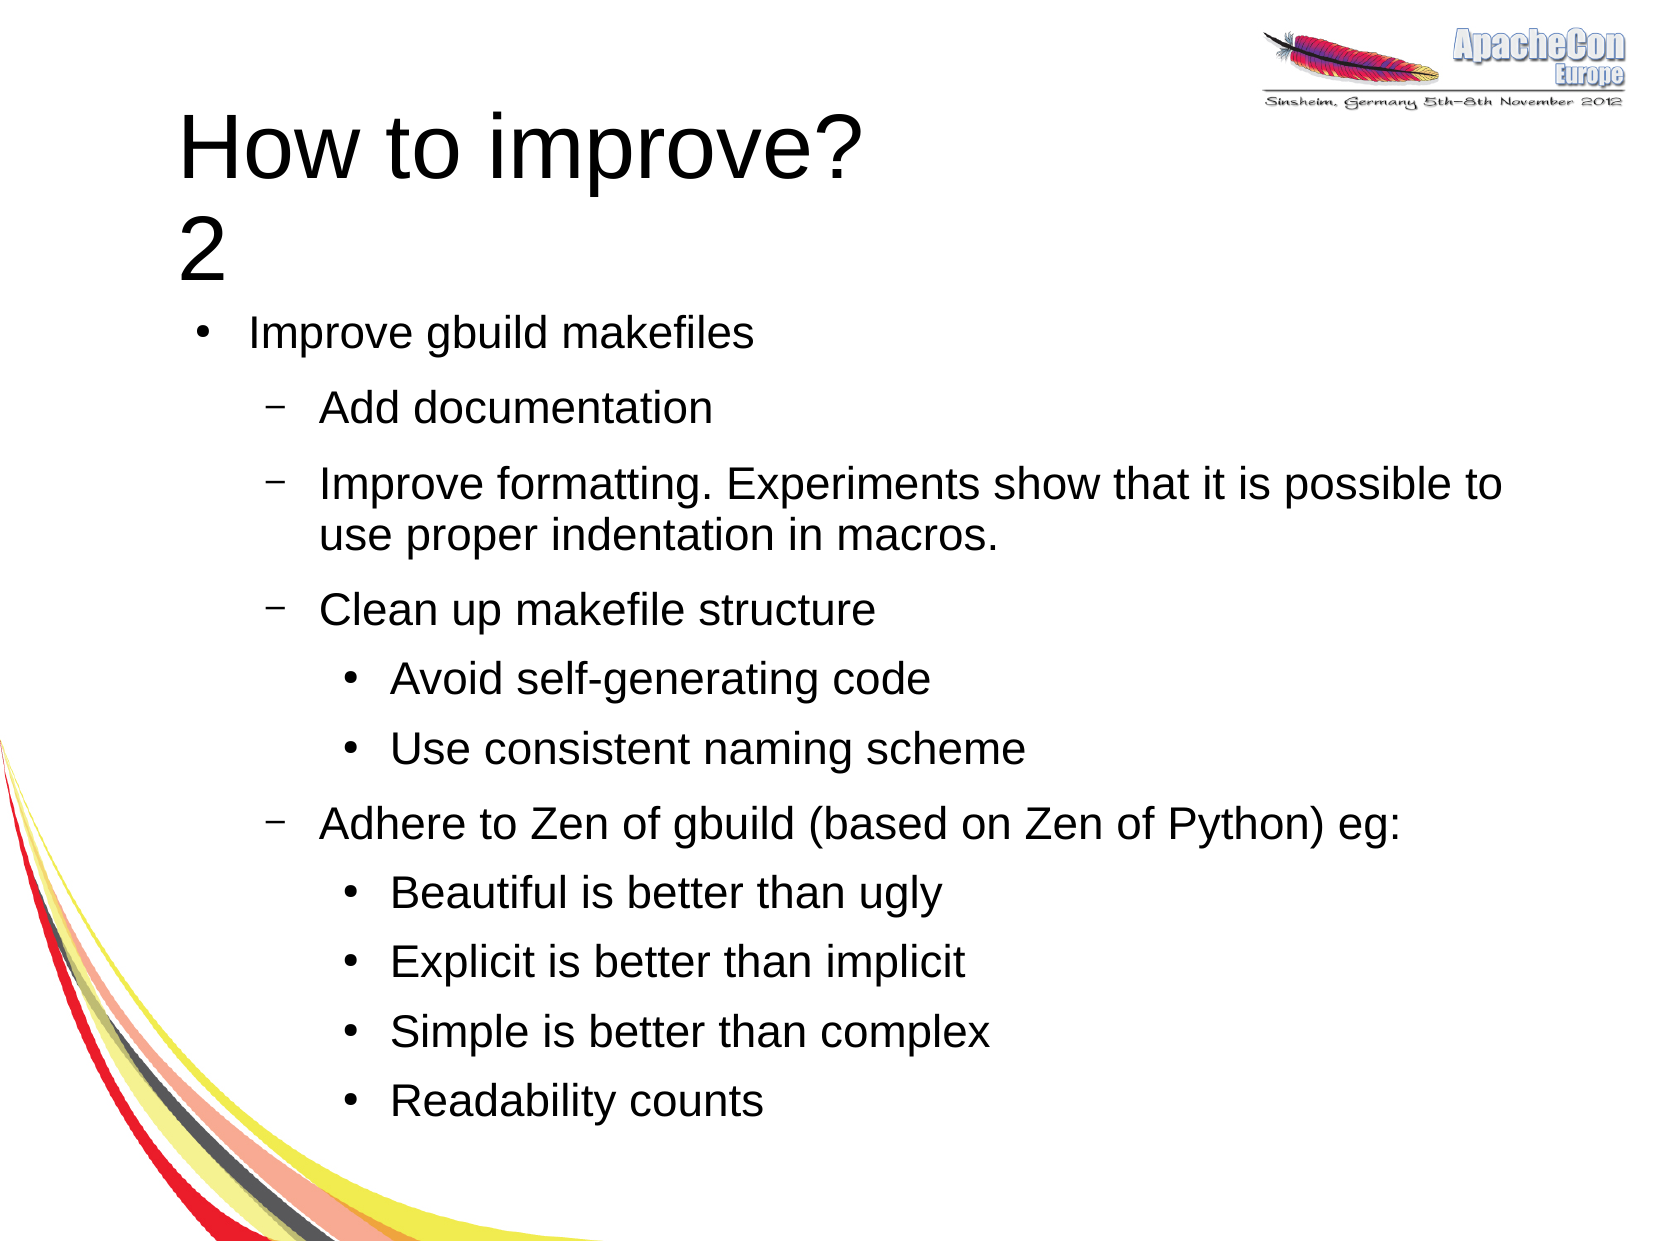

# How to improve? 2
Improve gbuild makefiles
Add documentation
Improve formatting. Experiments show that it is possible to use proper indentation in macros.
Clean up makefile structure
Avoid self-generating code
Use consistent naming scheme
Adhere to Zen of gbuild (based on Zen of Python) eg:
Beautiful is better than ugly
Explicit is better than implicit
Simple is better than complex
Readability counts